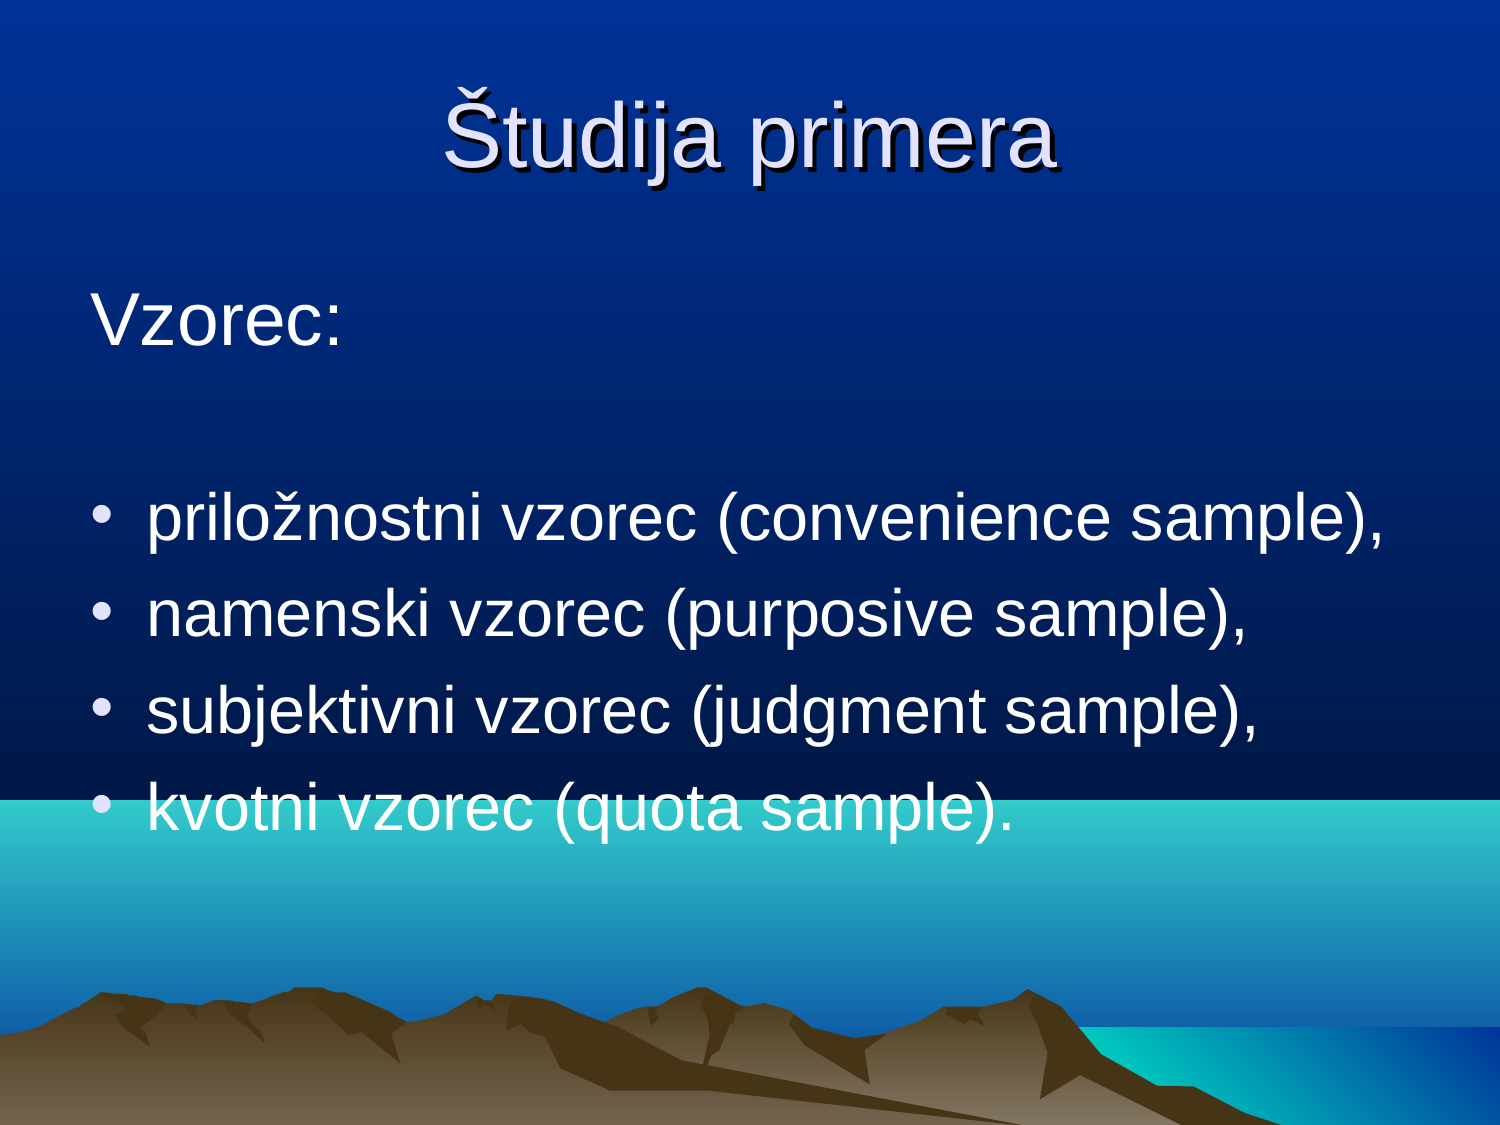

# Študija primera
Vzorec:
priložnostni vzorec (convenience sample),
namenski vzorec (purposive sample),
subjektivni vzorec (judgment sample),
kvotni vzorec (quota sample).